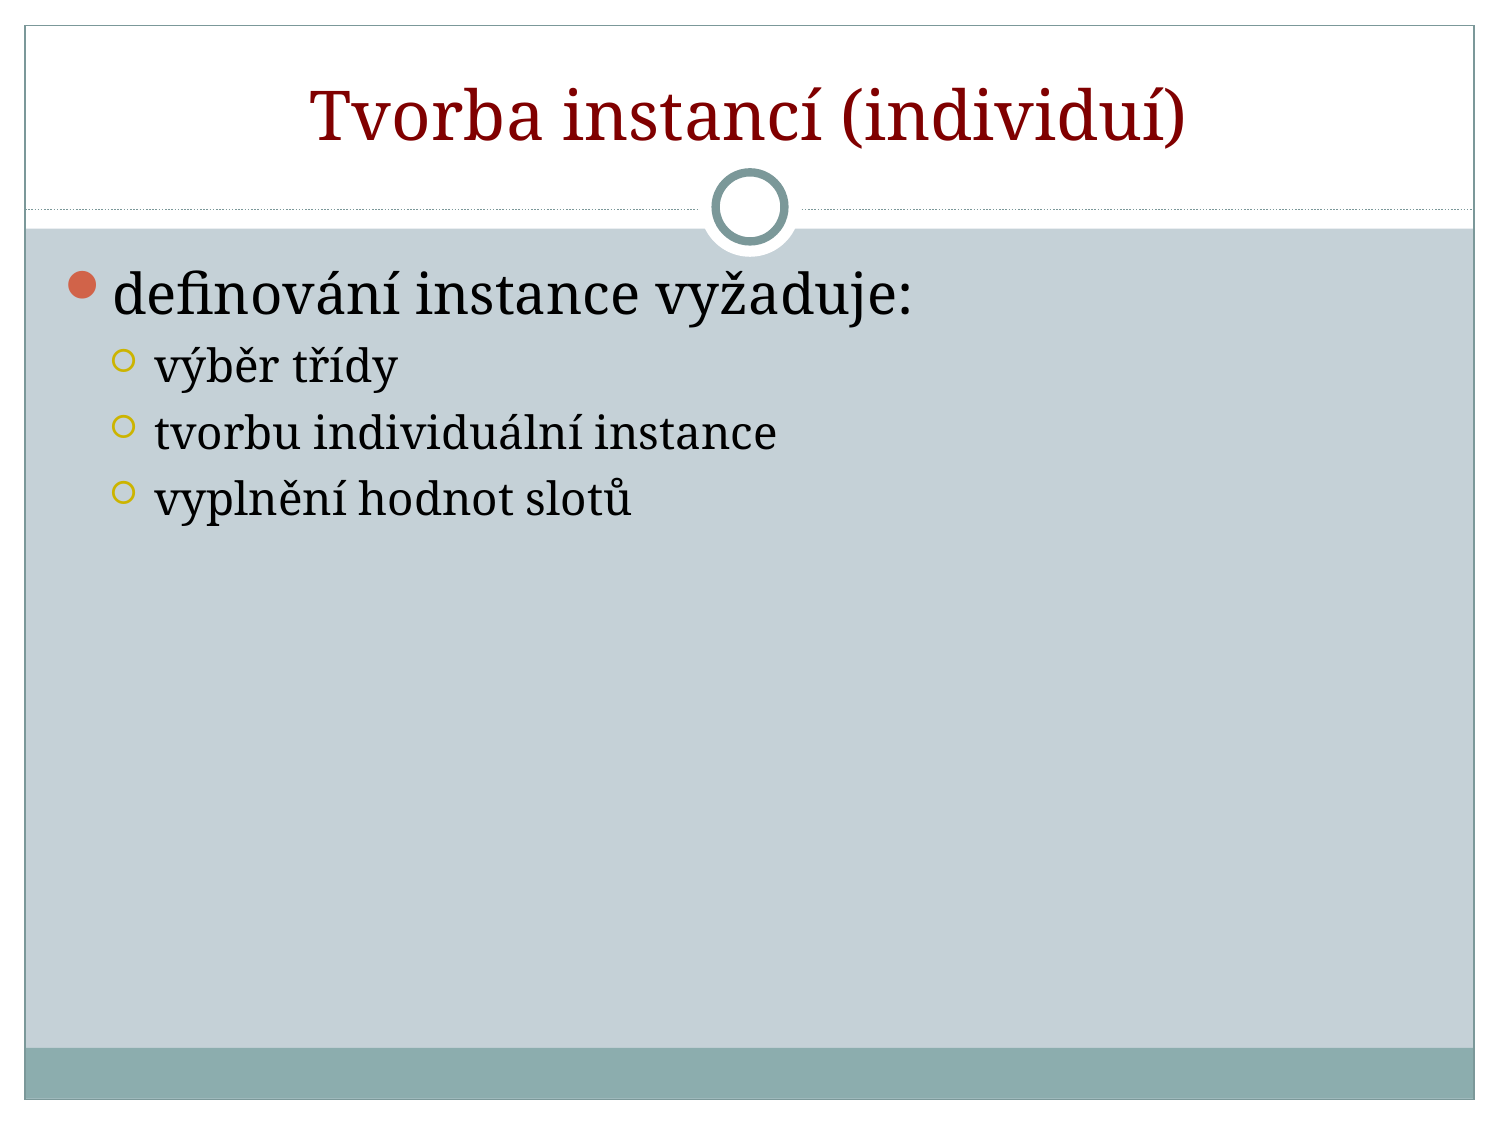

# Tvorba instancí (individuí)
definování instance vyžaduje:
výběr třídy
tvorbu individuální instance
vyplnění hodnot slotů